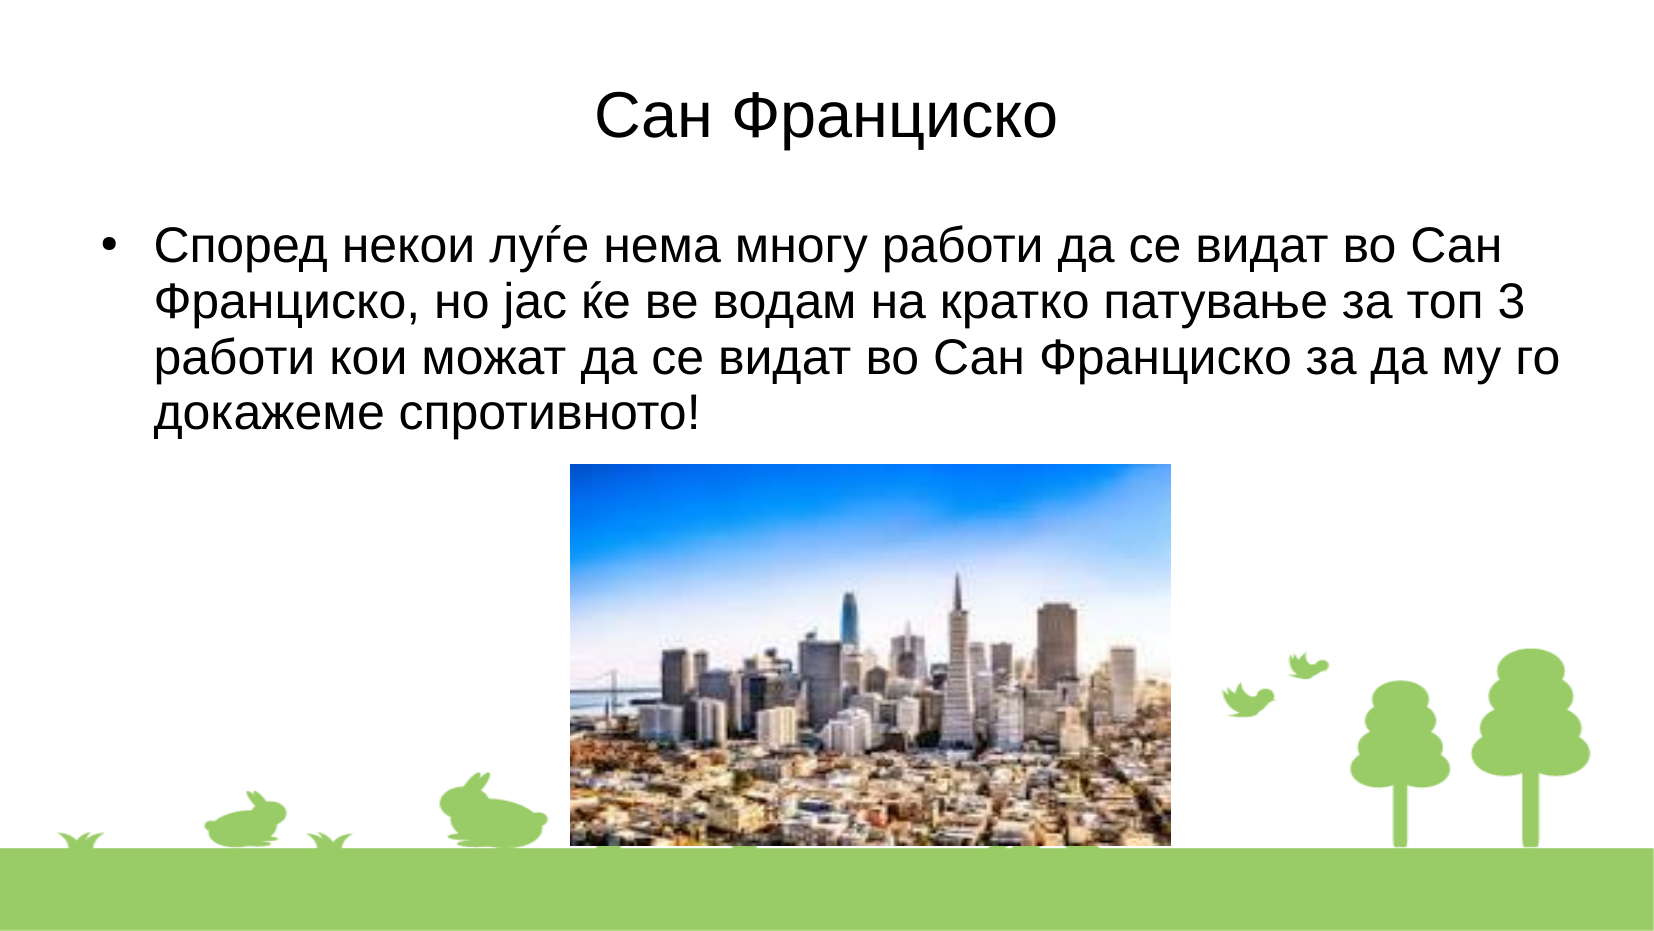

# Сан Франциско
Според некои луѓе нема многу работи да се видат во Сан Франциско, но јас ќе ве водам на кратко патување за топ 3 работи кои можат да се видат во Сан Франциско за да му го докажеме спротивното!